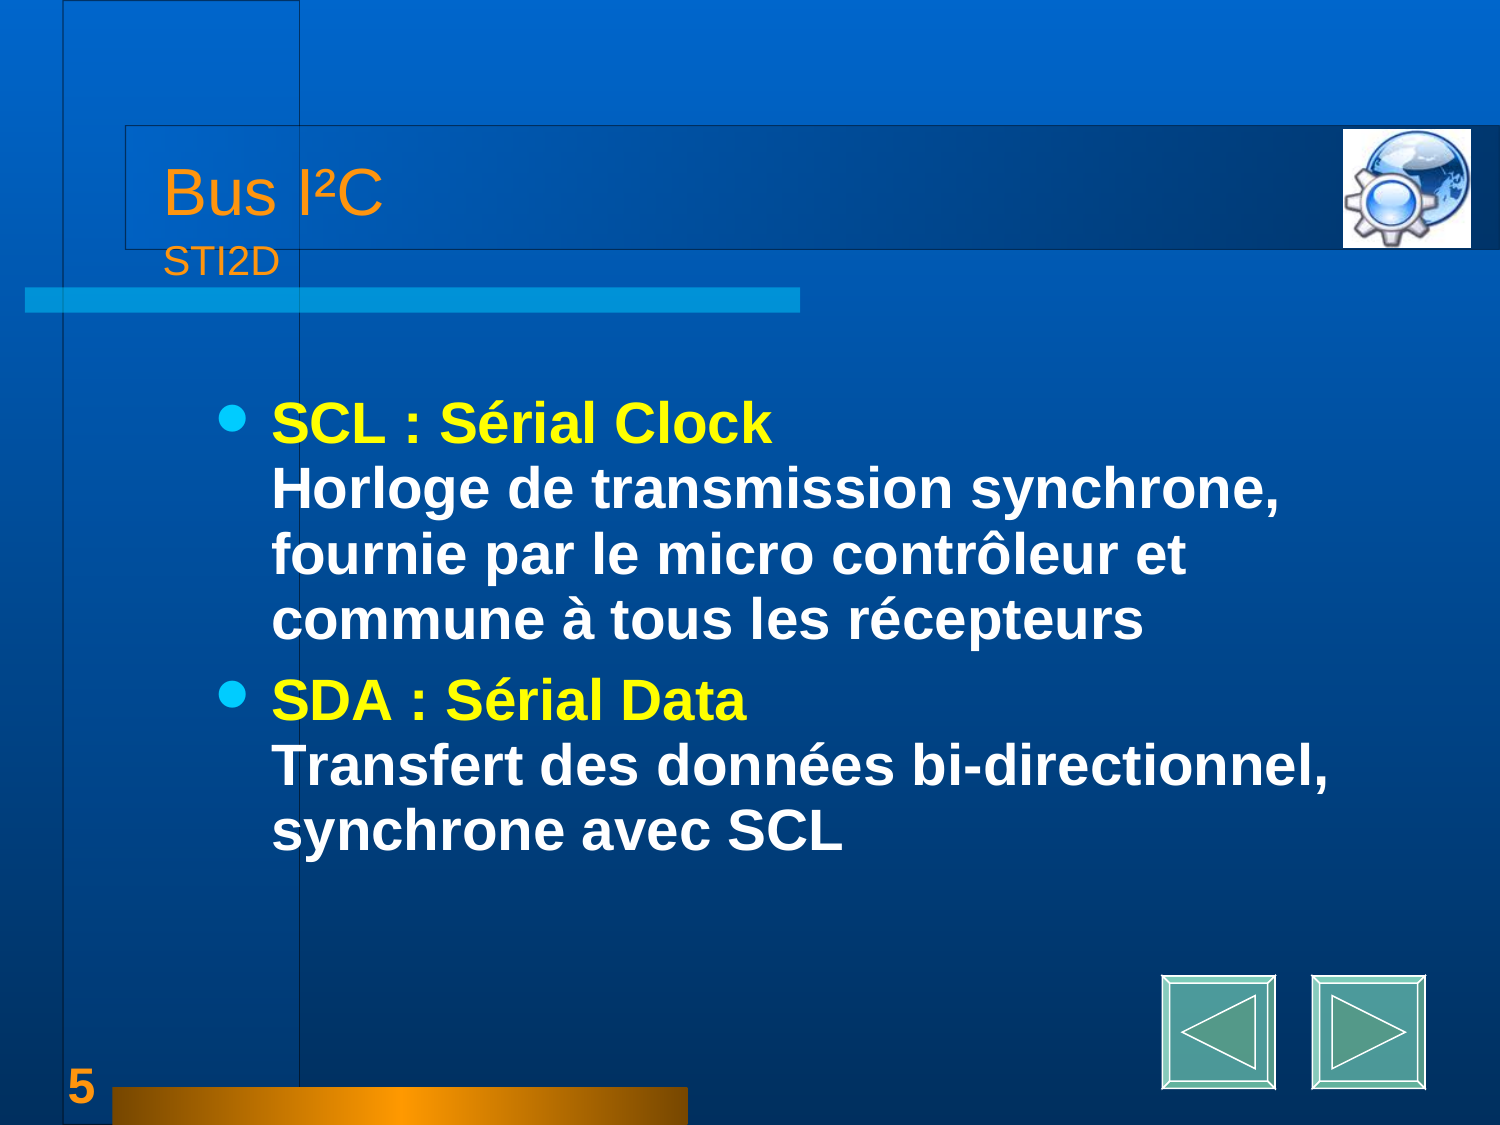

# SCL : Sérial Clock Horloge de transmission synchrone, fournie par le micro contrôleur et commune à tous les récepteurs
SDA : Sérial Data
Transfert des données bi-directionnel, synchrone avec SCL